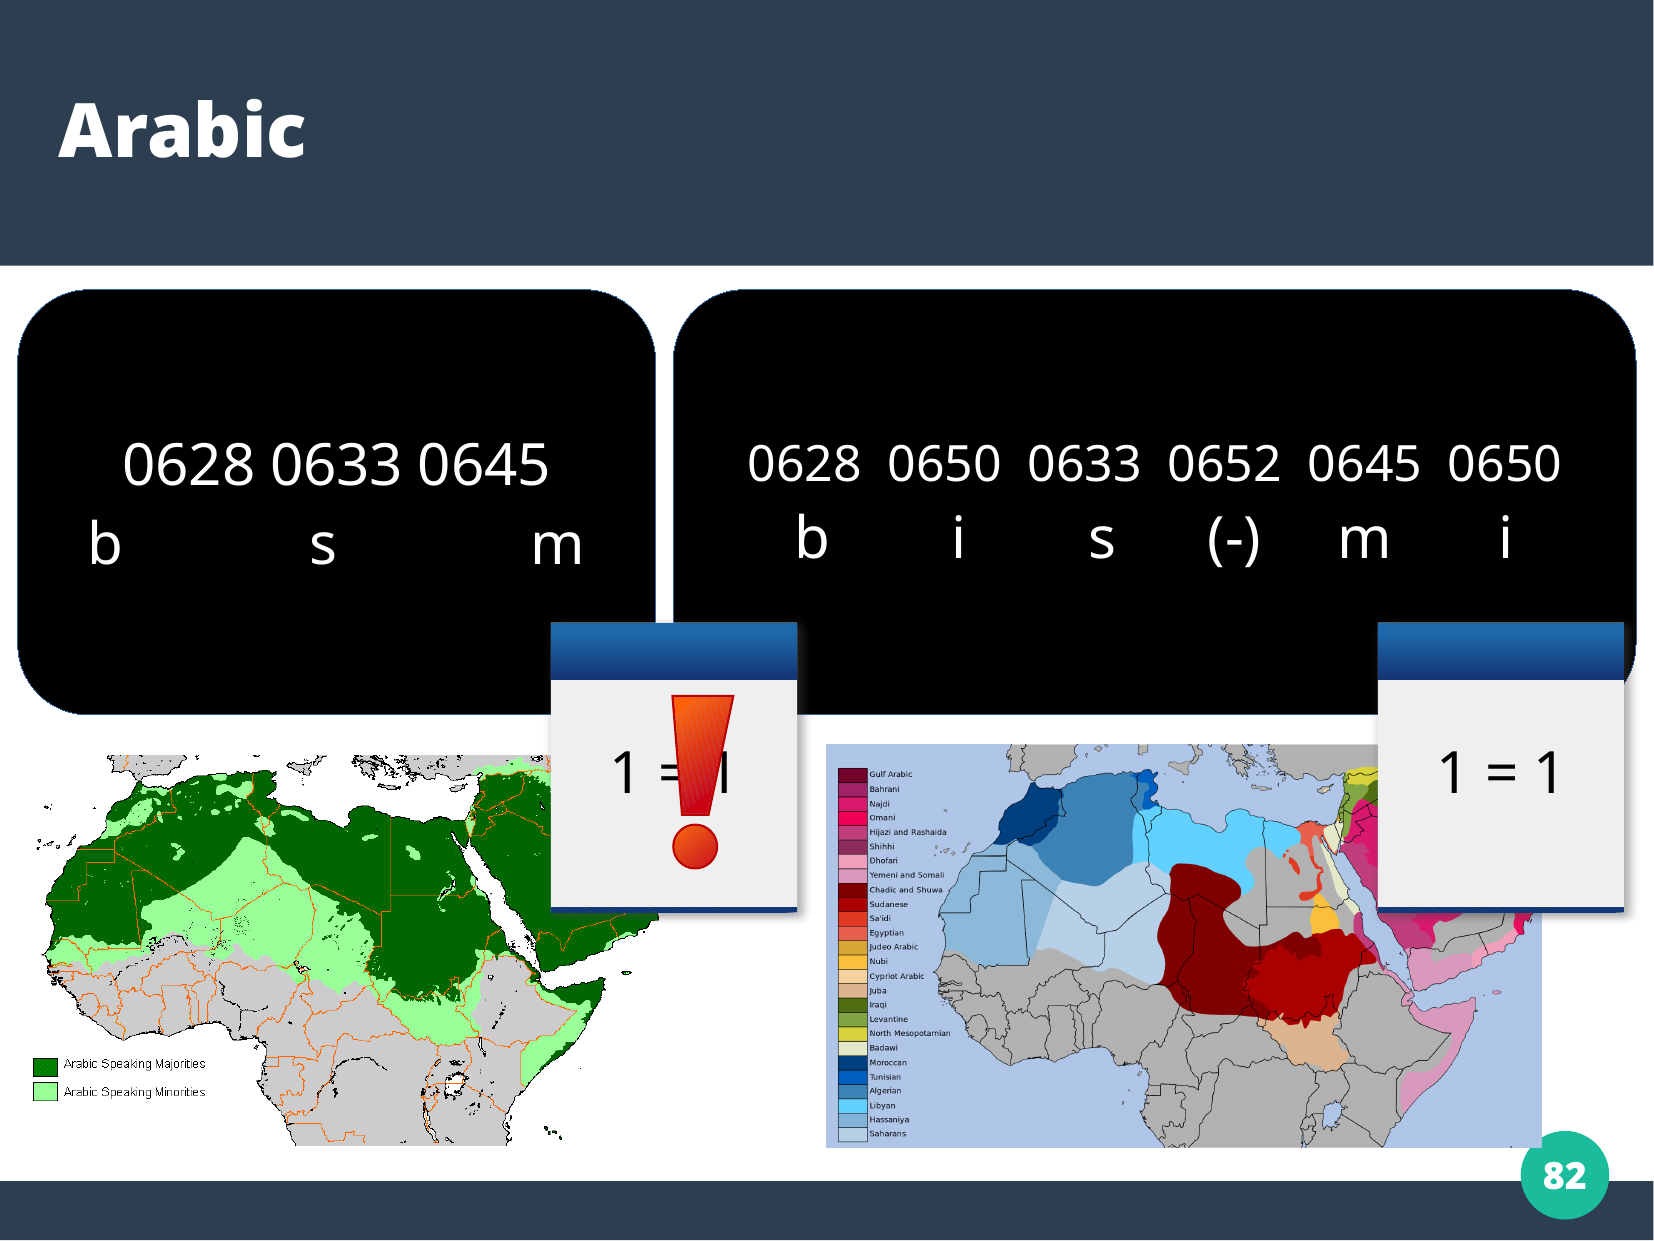

# Arabic
0628 0650 0633 0652 0645 0650
b i s (-) m i
0628	0633	0645
b			s			m
1 = 1
1 = 1
82